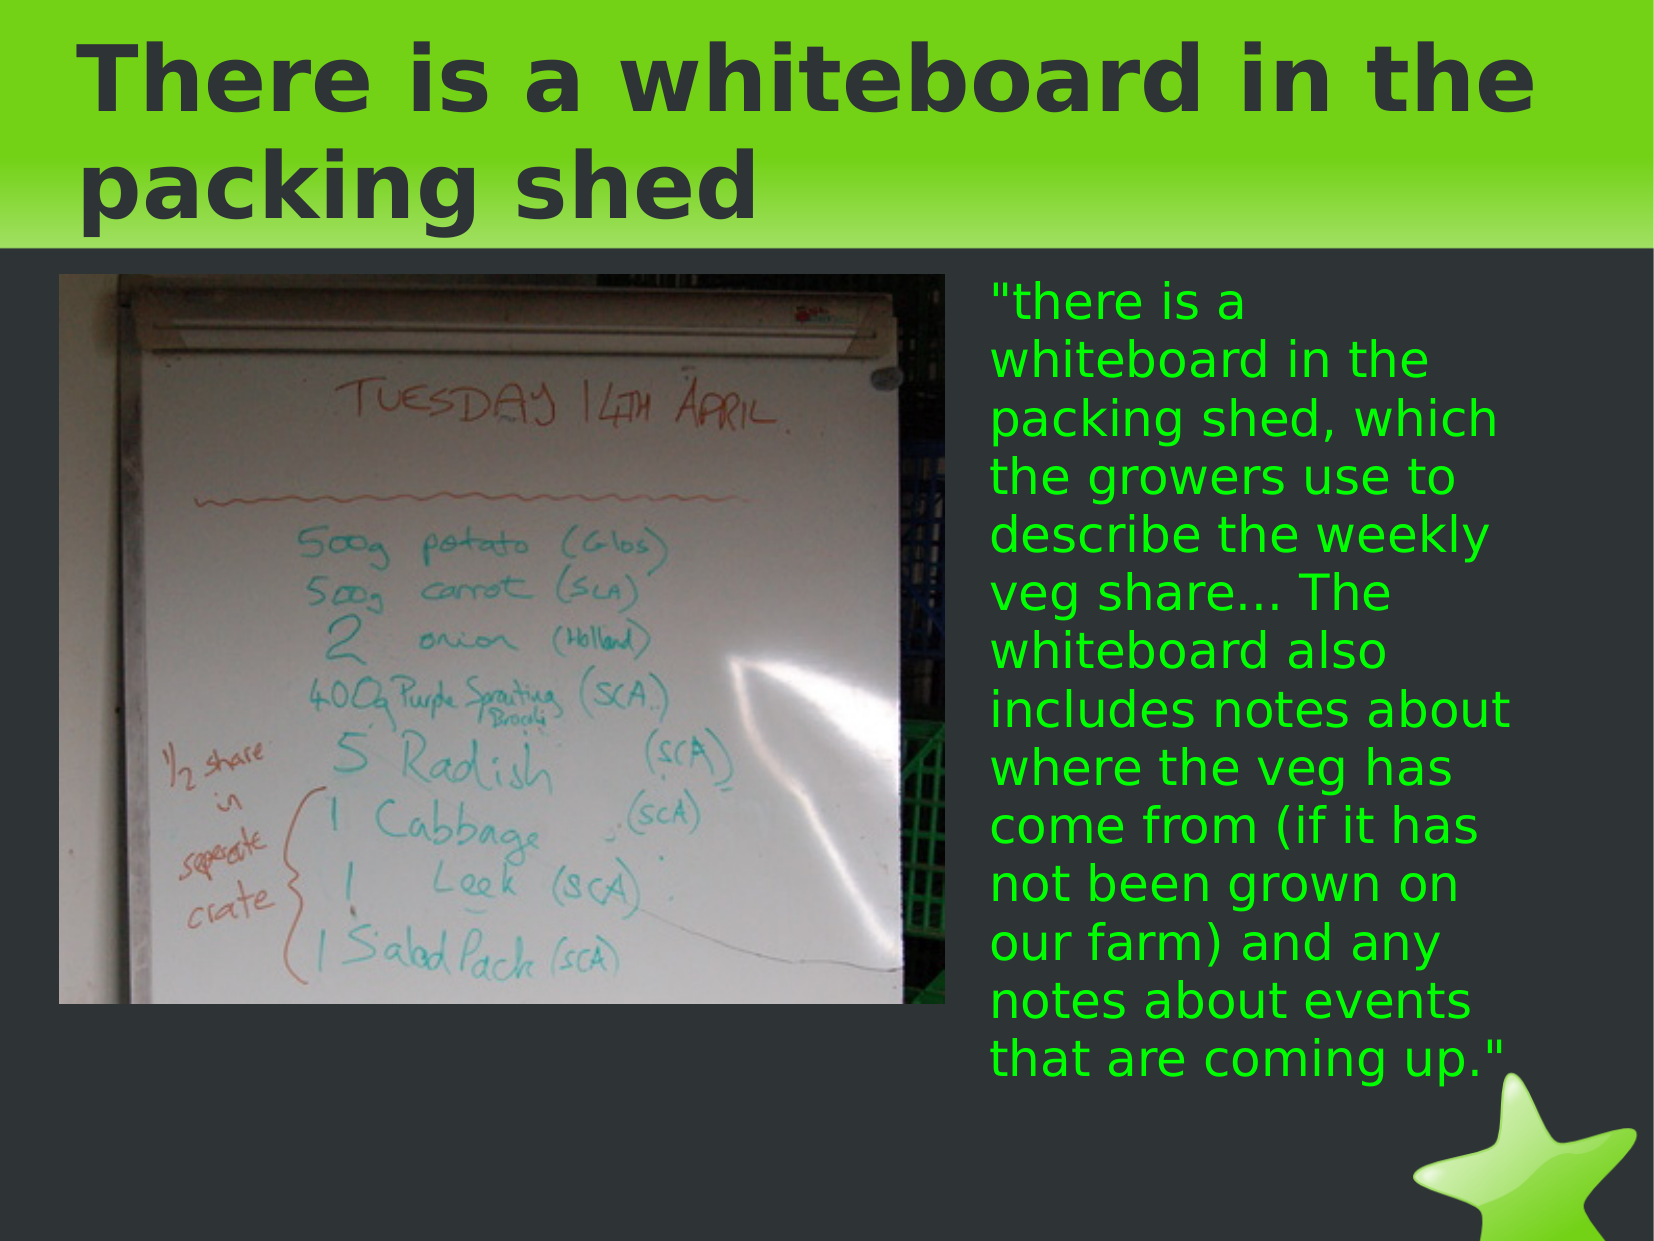

# There is a whiteboard in the packing shed
"there is a whiteboard in the packing shed, which the growers use to describe the weekly veg share... The whiteboard also includes notes about where the veg has come from (if it has not been grown on our farm) and any notes about events that are coming up."